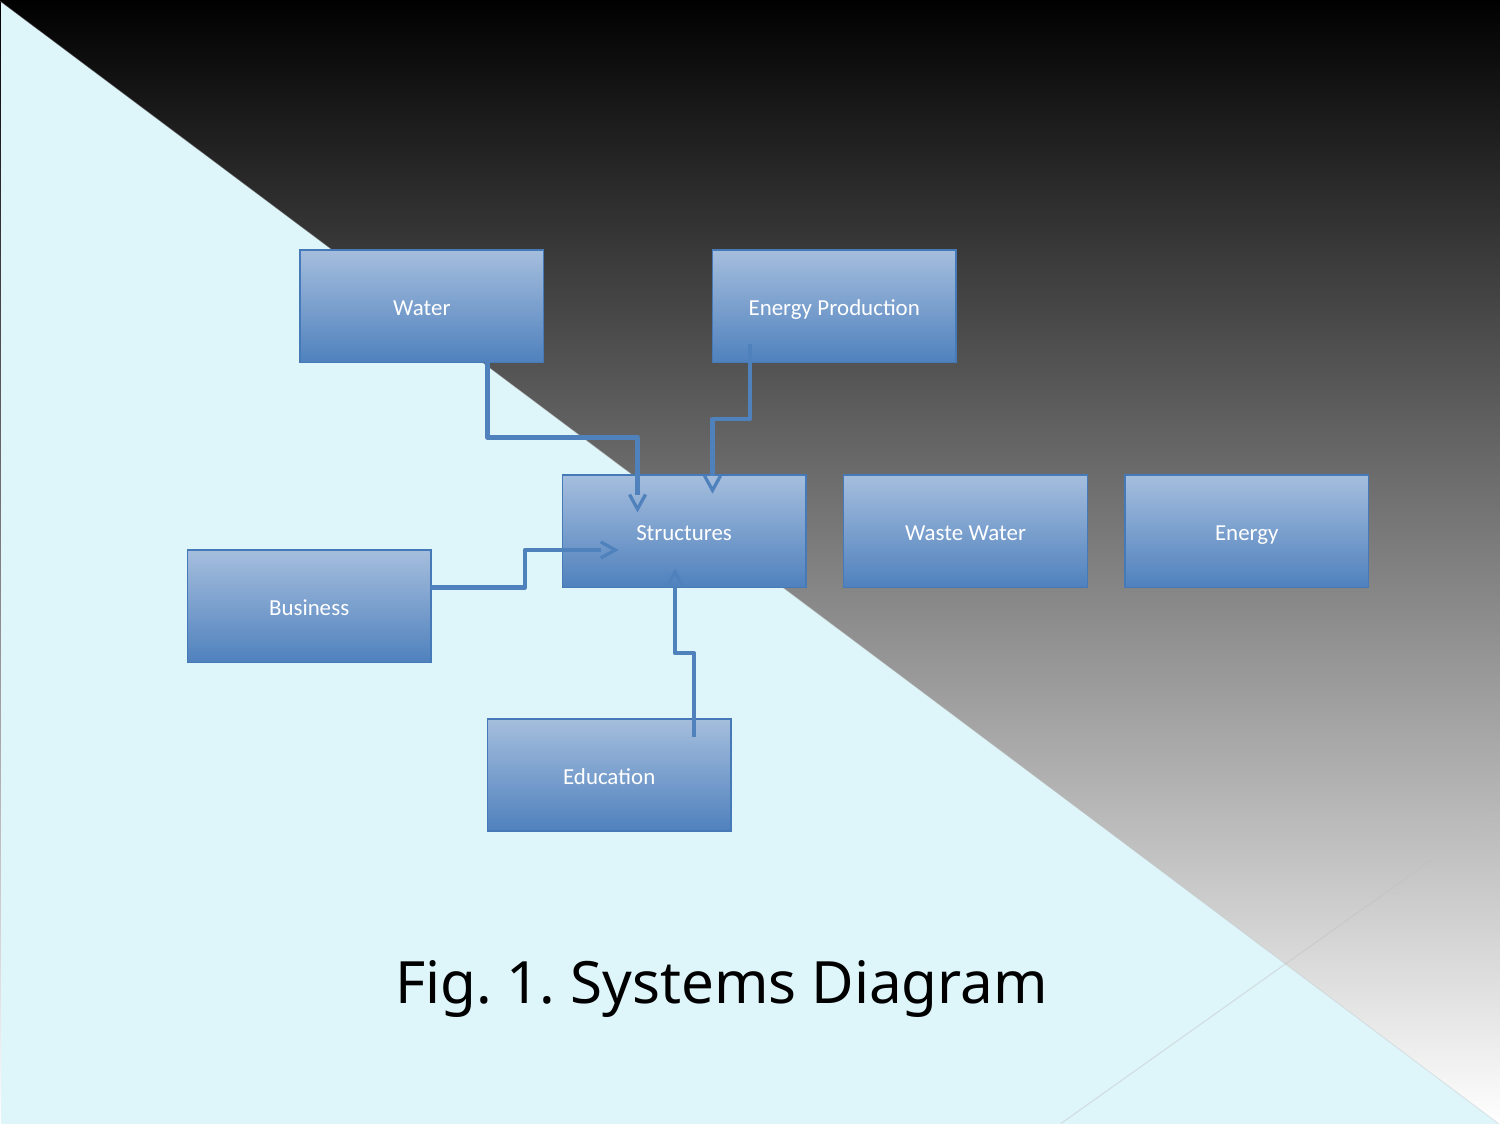

Water
Energy Production
Structures
Waste Water
Energy
Business
Education
Fig. 1. Systems Diagram